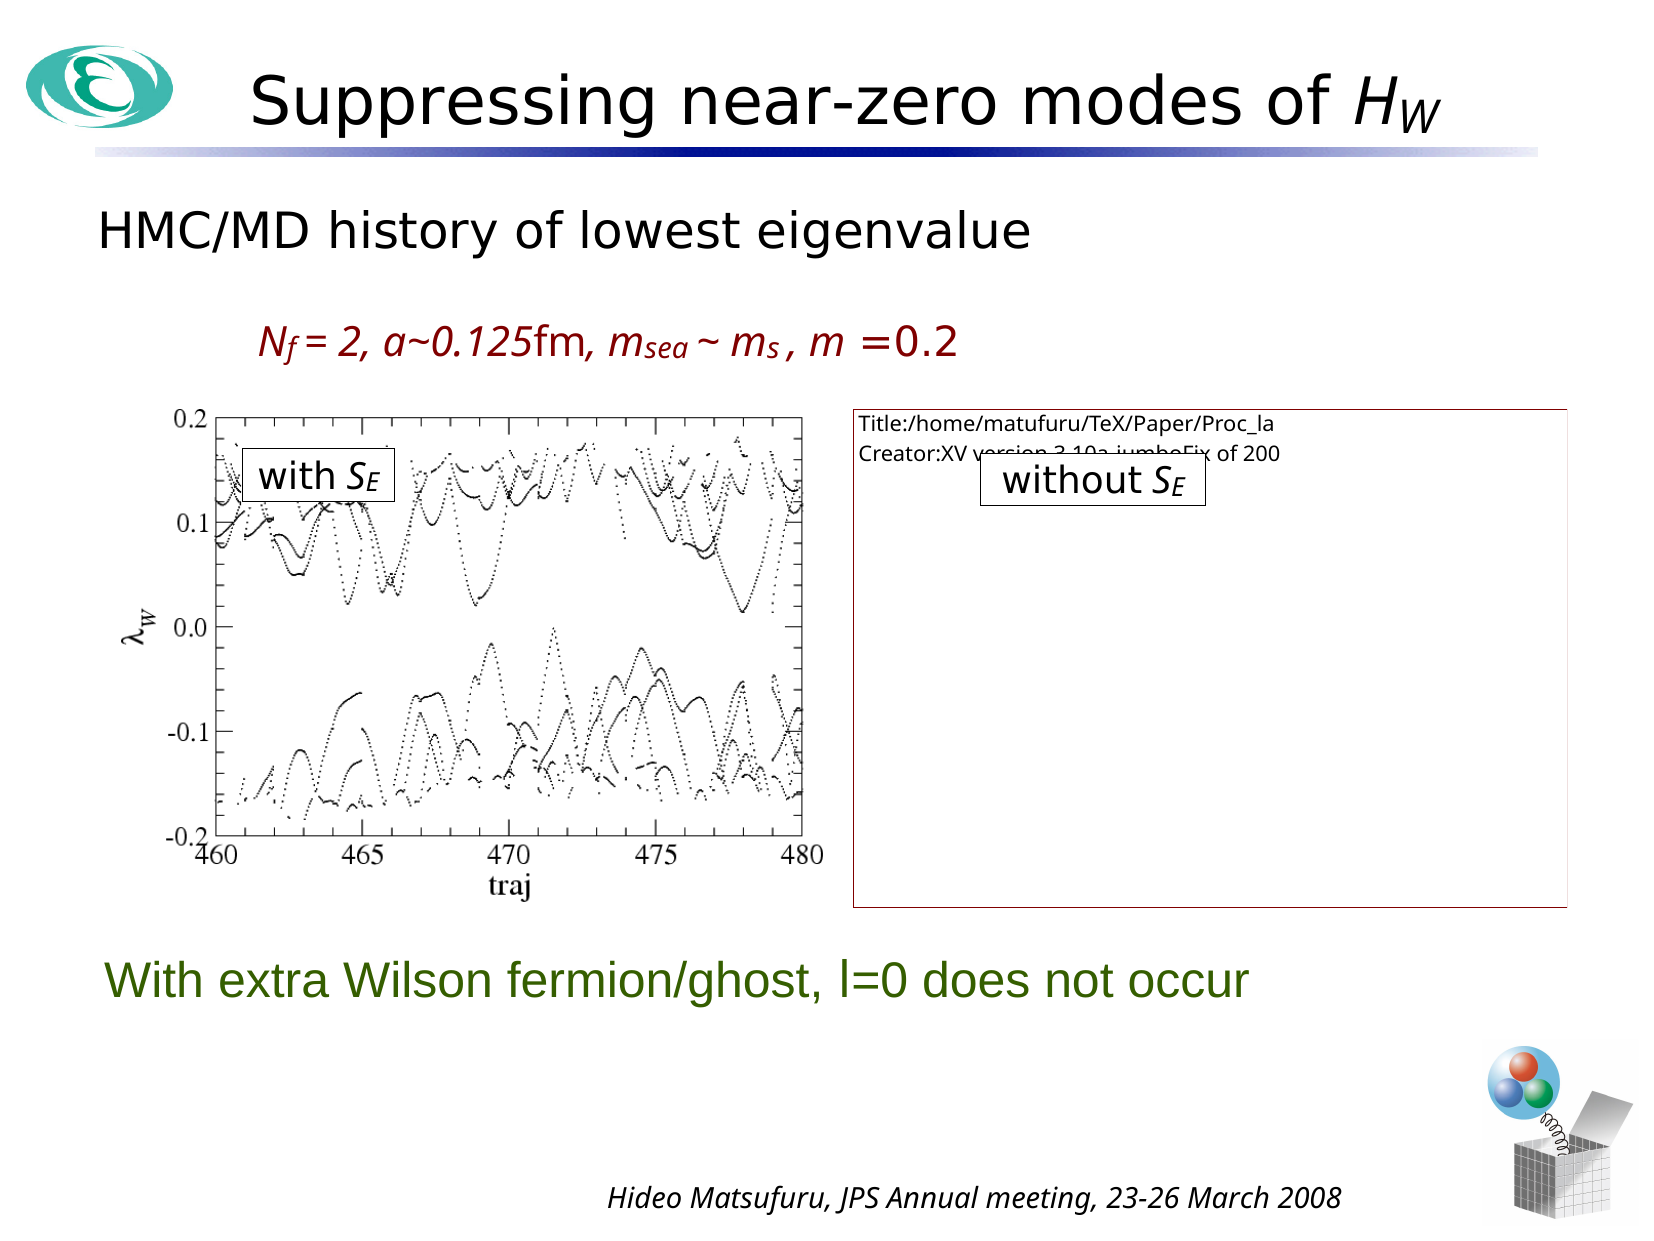

# Suppressing near-zero modes of HW
HMC/MD history of lowest eigenvalue
Nf = 2, a~0.125fm, msea ~ ms , m =0.2
with SE
without SE
With extra Wilson fermion/ghost, l=0 does not occur